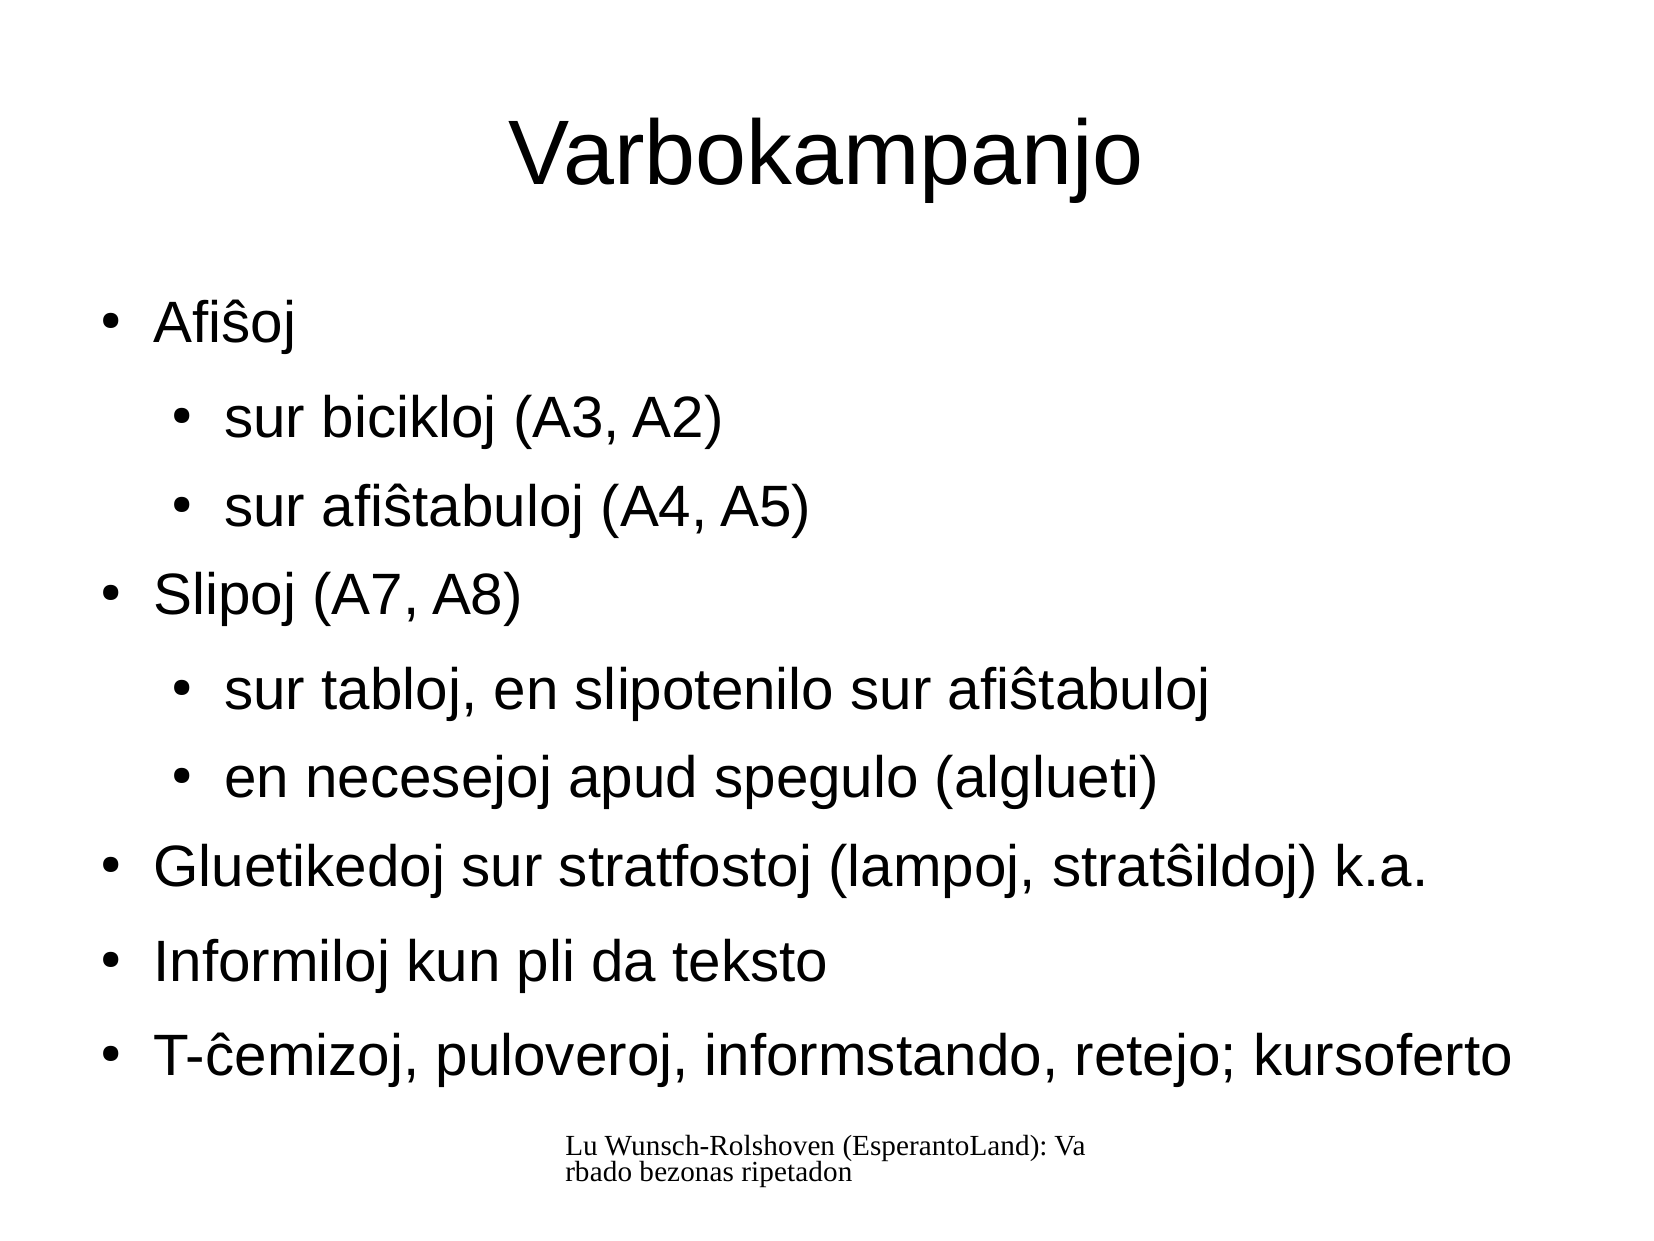

# Varbokampanjo
Afiŝoj
sur bicikloj (A3, A2)
sur afiŝtabuloj (A4, A5)
Slipoj (A7, A8)
sur tabloj, en slipotenilo sur afiŝtabuloj
en necesejoj apud spegulo (alglueti)
Gluetikedoj sur stratfostoj (lampoj, stratŝildoj) k.a.
Informiloj kun pli da teksto
T-ĉemizoj, puloveroj, informstando, retejo; kursoferto
Lu Wunsch-Rolshoven (EsperantoLand): Varbado bezonas ripetadon